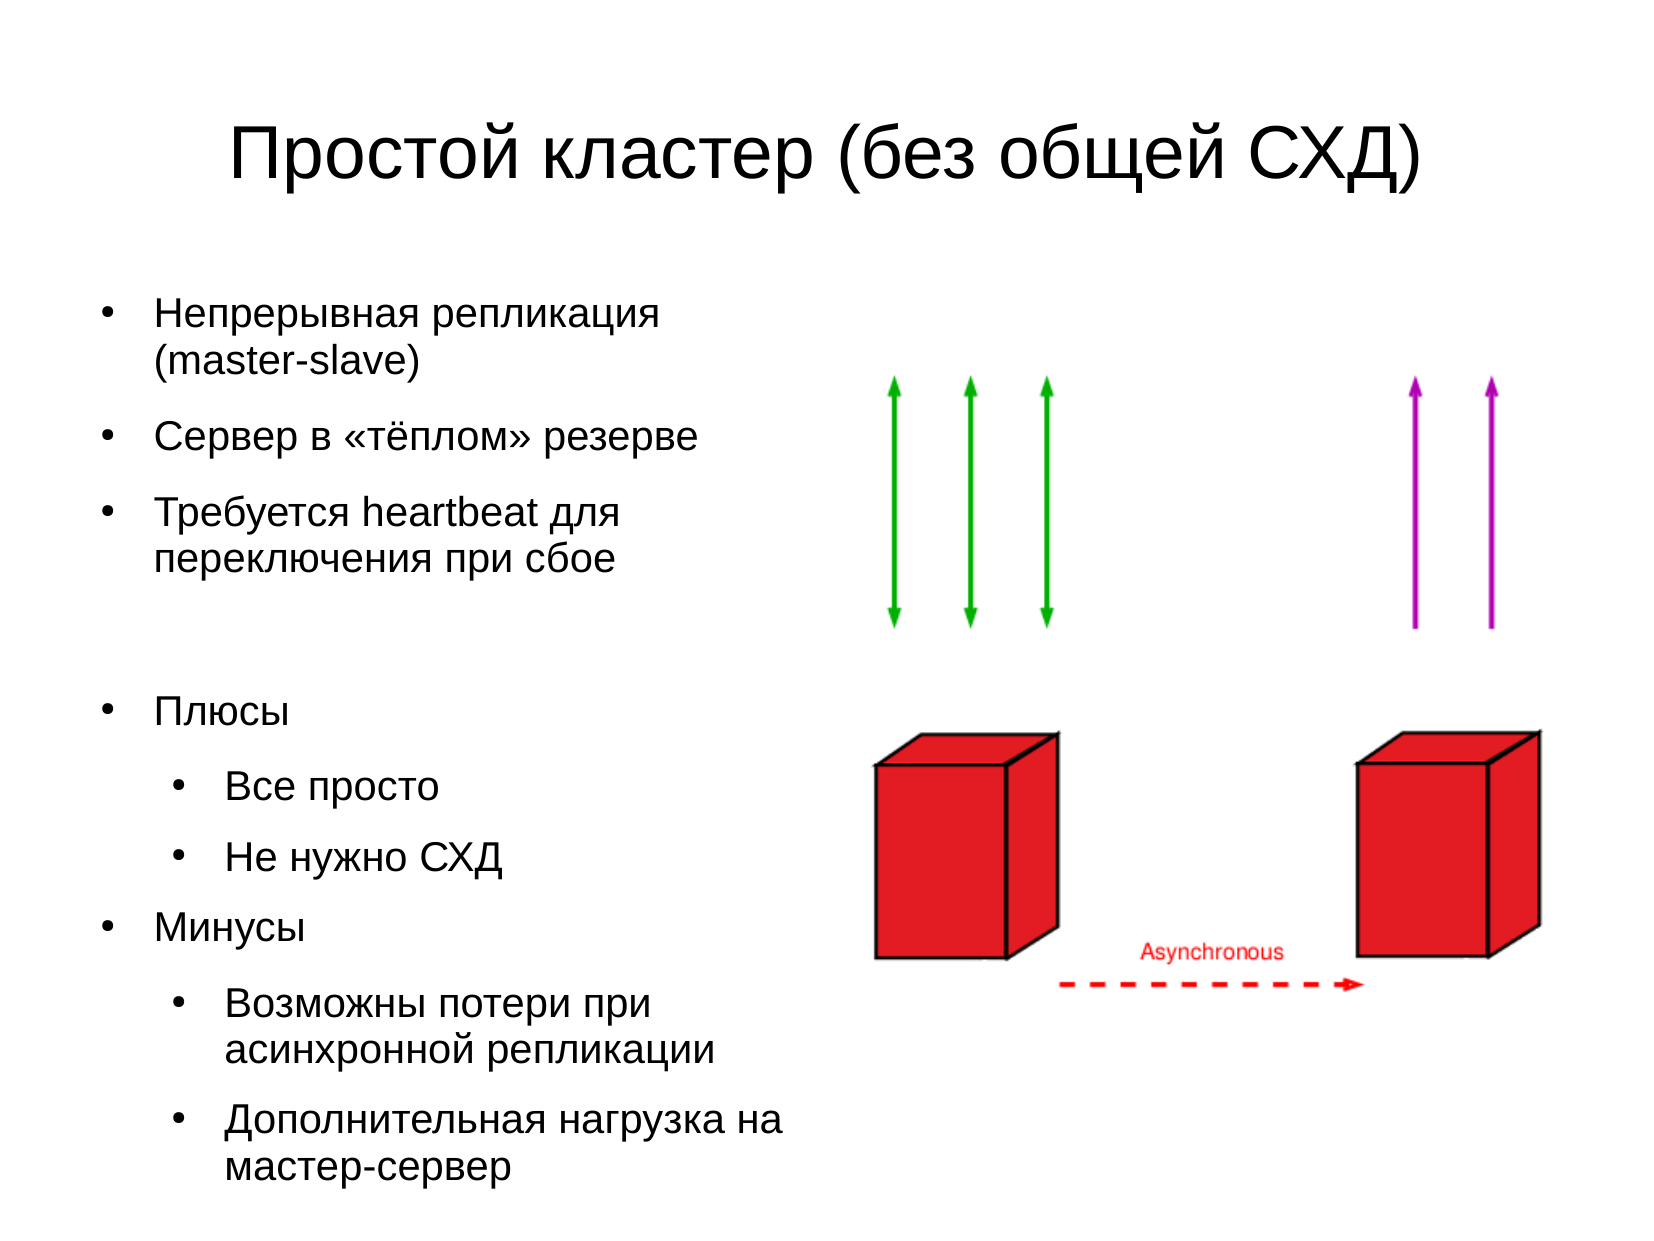

# Простой кластер (без общей СХД)
Непрерывная репликация
(master-slave)
Сервер в «тёплом» резерве
Требуется heartbeat для переключения при сбое
Плюсы
Все просто
Не нужно СХД
Минусы
Возможны потери при асинхронной репликации
Дополнительная нагрузка на мастер-сервер